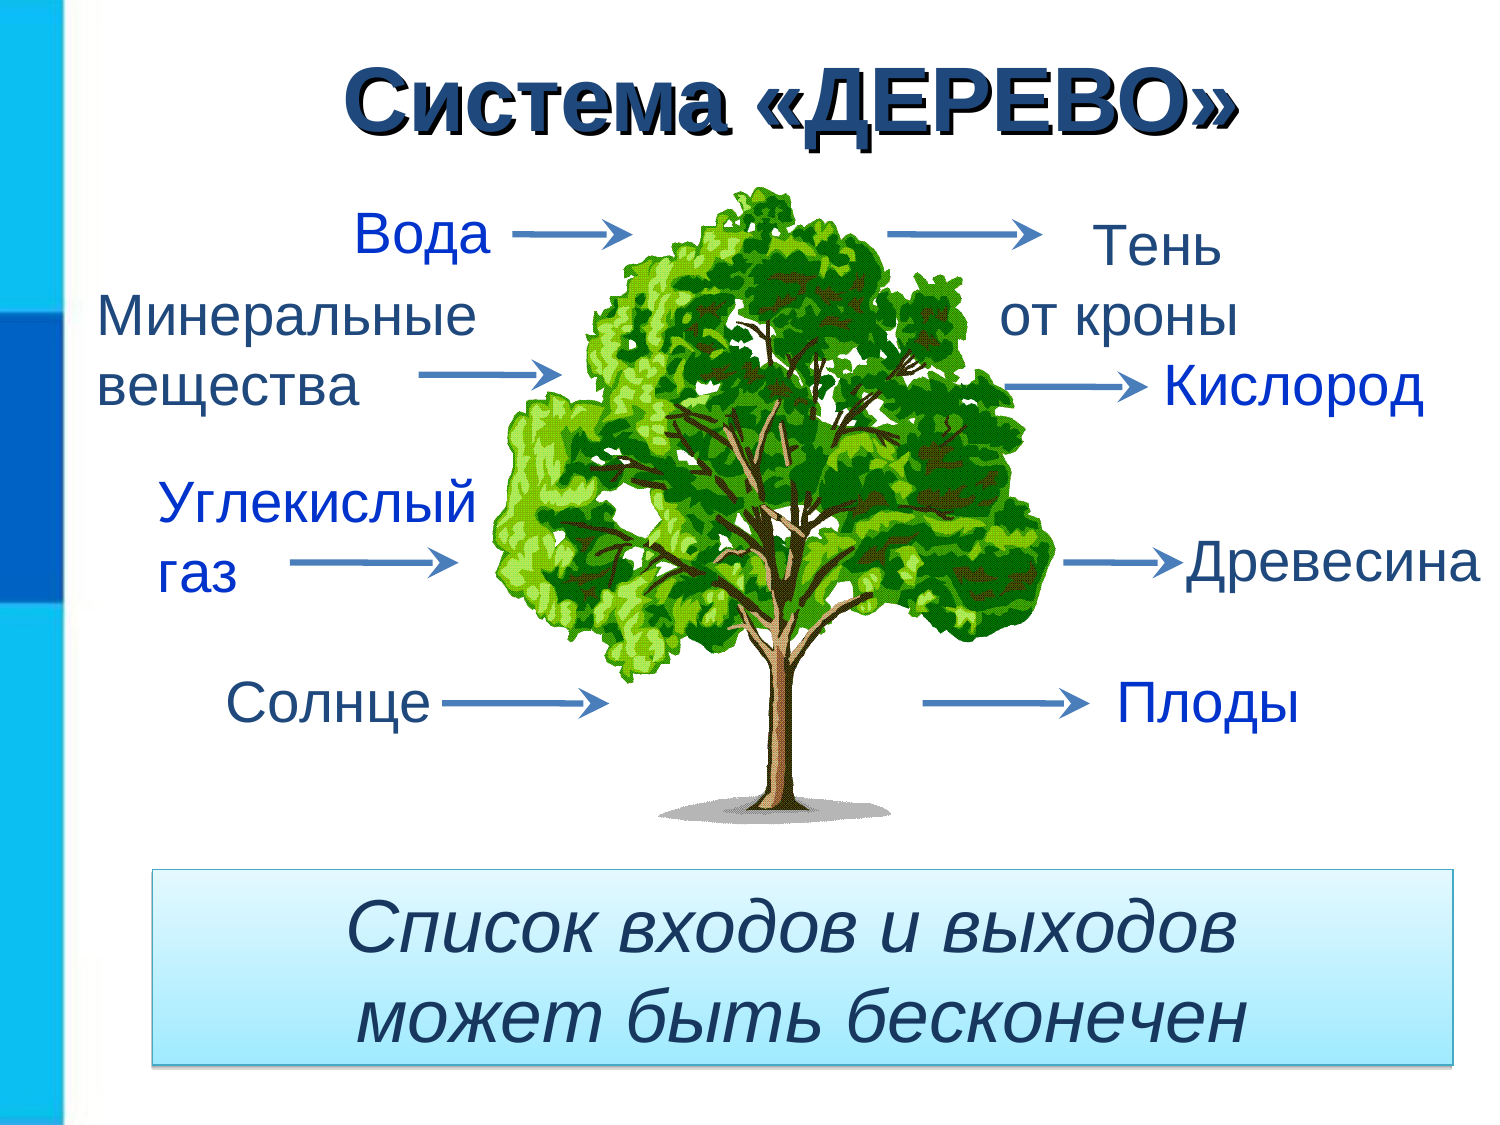

# Система «ДЕРЕВО»
Вода
Тень
от кроны
Минеральные вещества
Кислород
Углекислый газ
Древесина
Солнце
Плоды
Список входов и выходов
может быть бесконечен